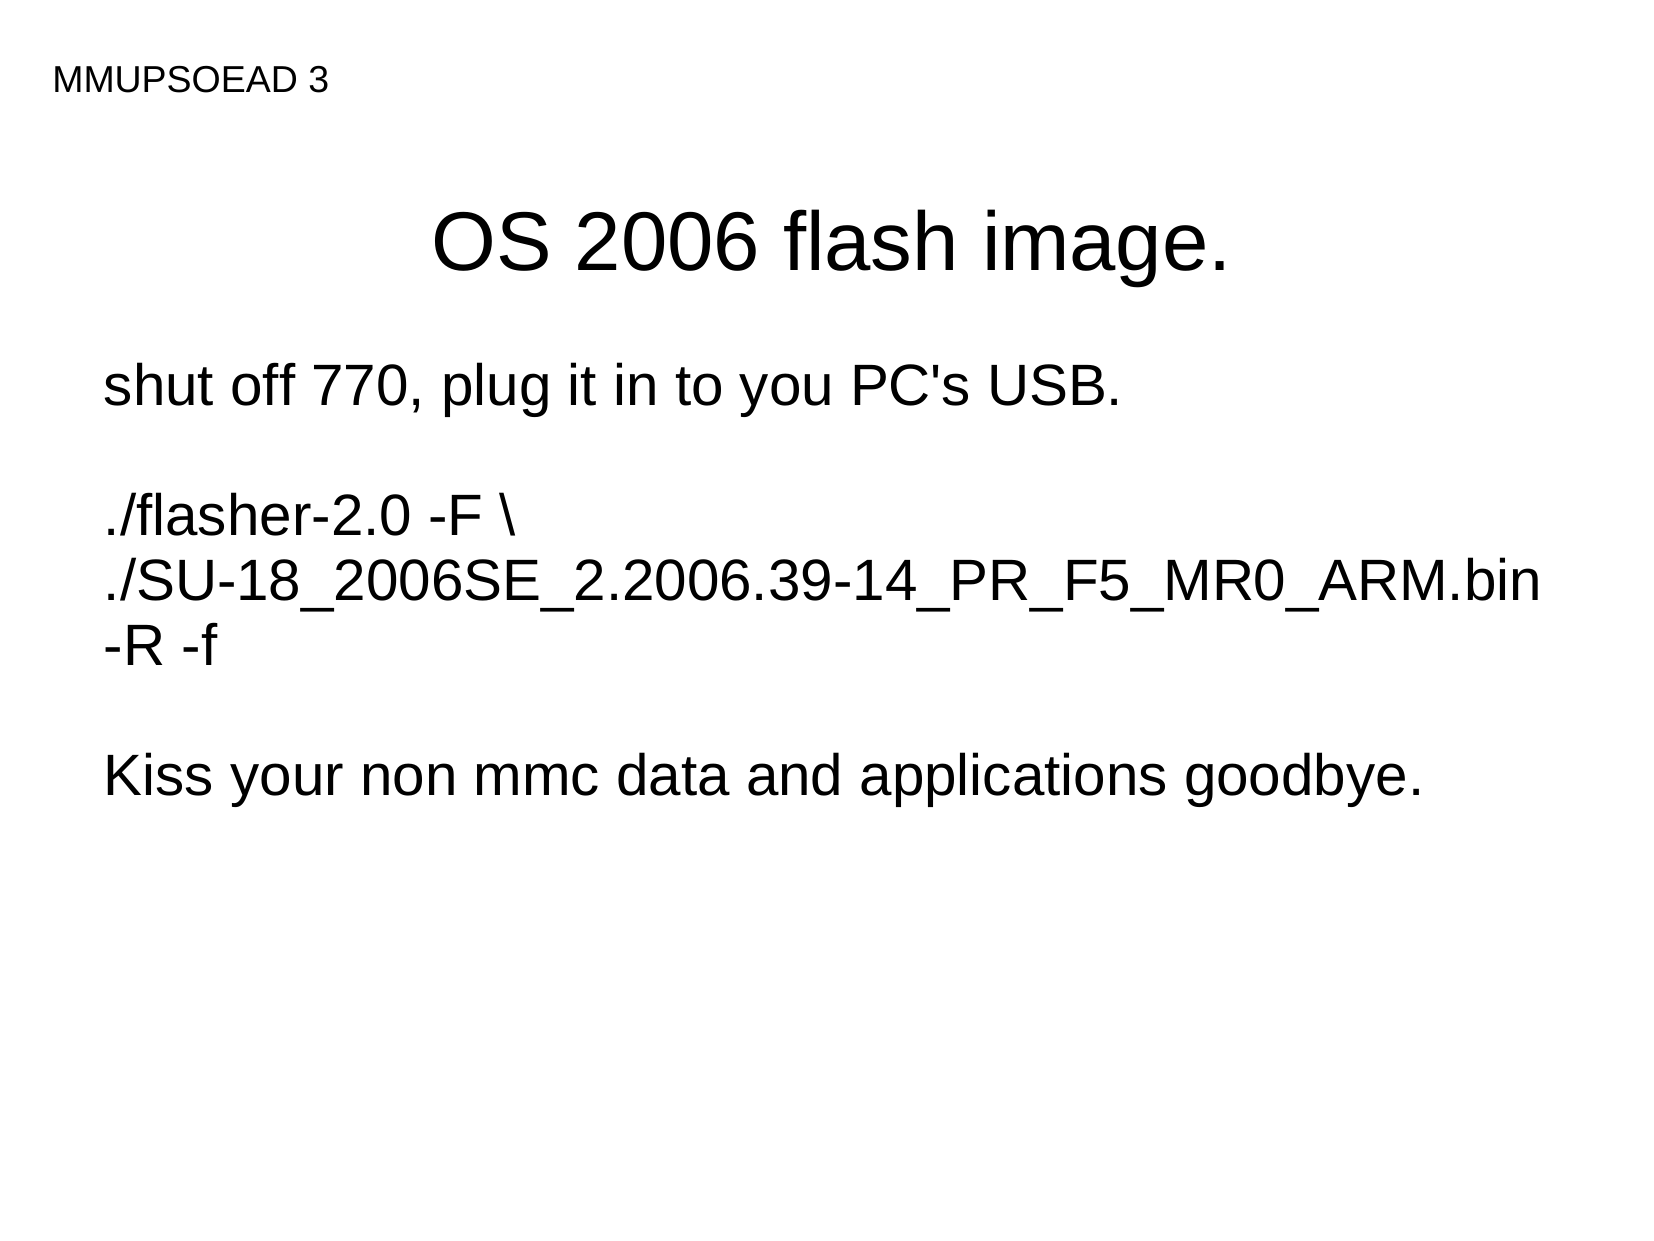

MMUPSOEAD 3
OS 2006 flash image.
shut off 770, plug it in to you PC's USB.
./flasher-2.0 -F \
./SU-18_2006SE_2.2006.39-14_PR_F5_MR0_ARM.bin
-R -f
Kiss your non mmc data and applications goodbye.